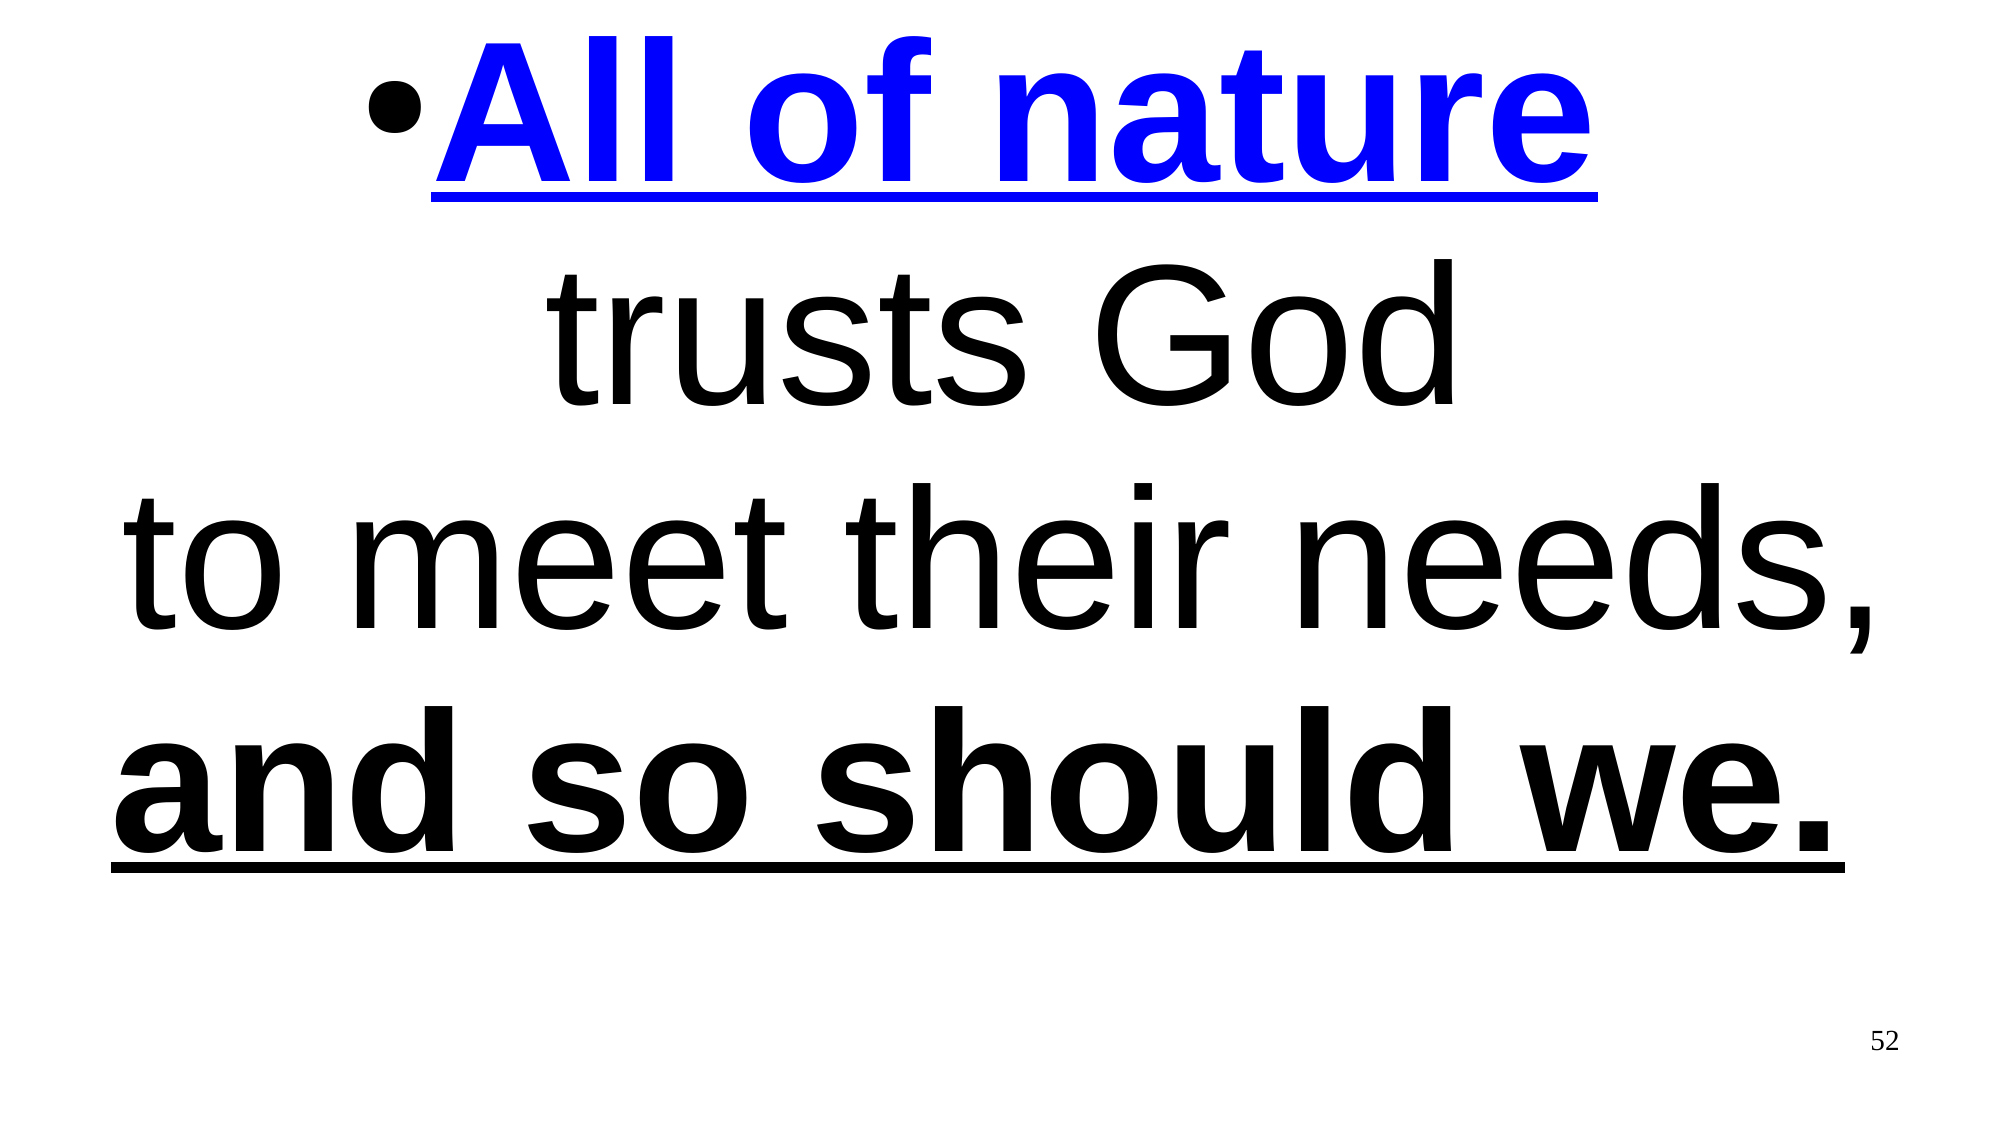

# All of nature trusts God to meet their needs, and so should we.
52